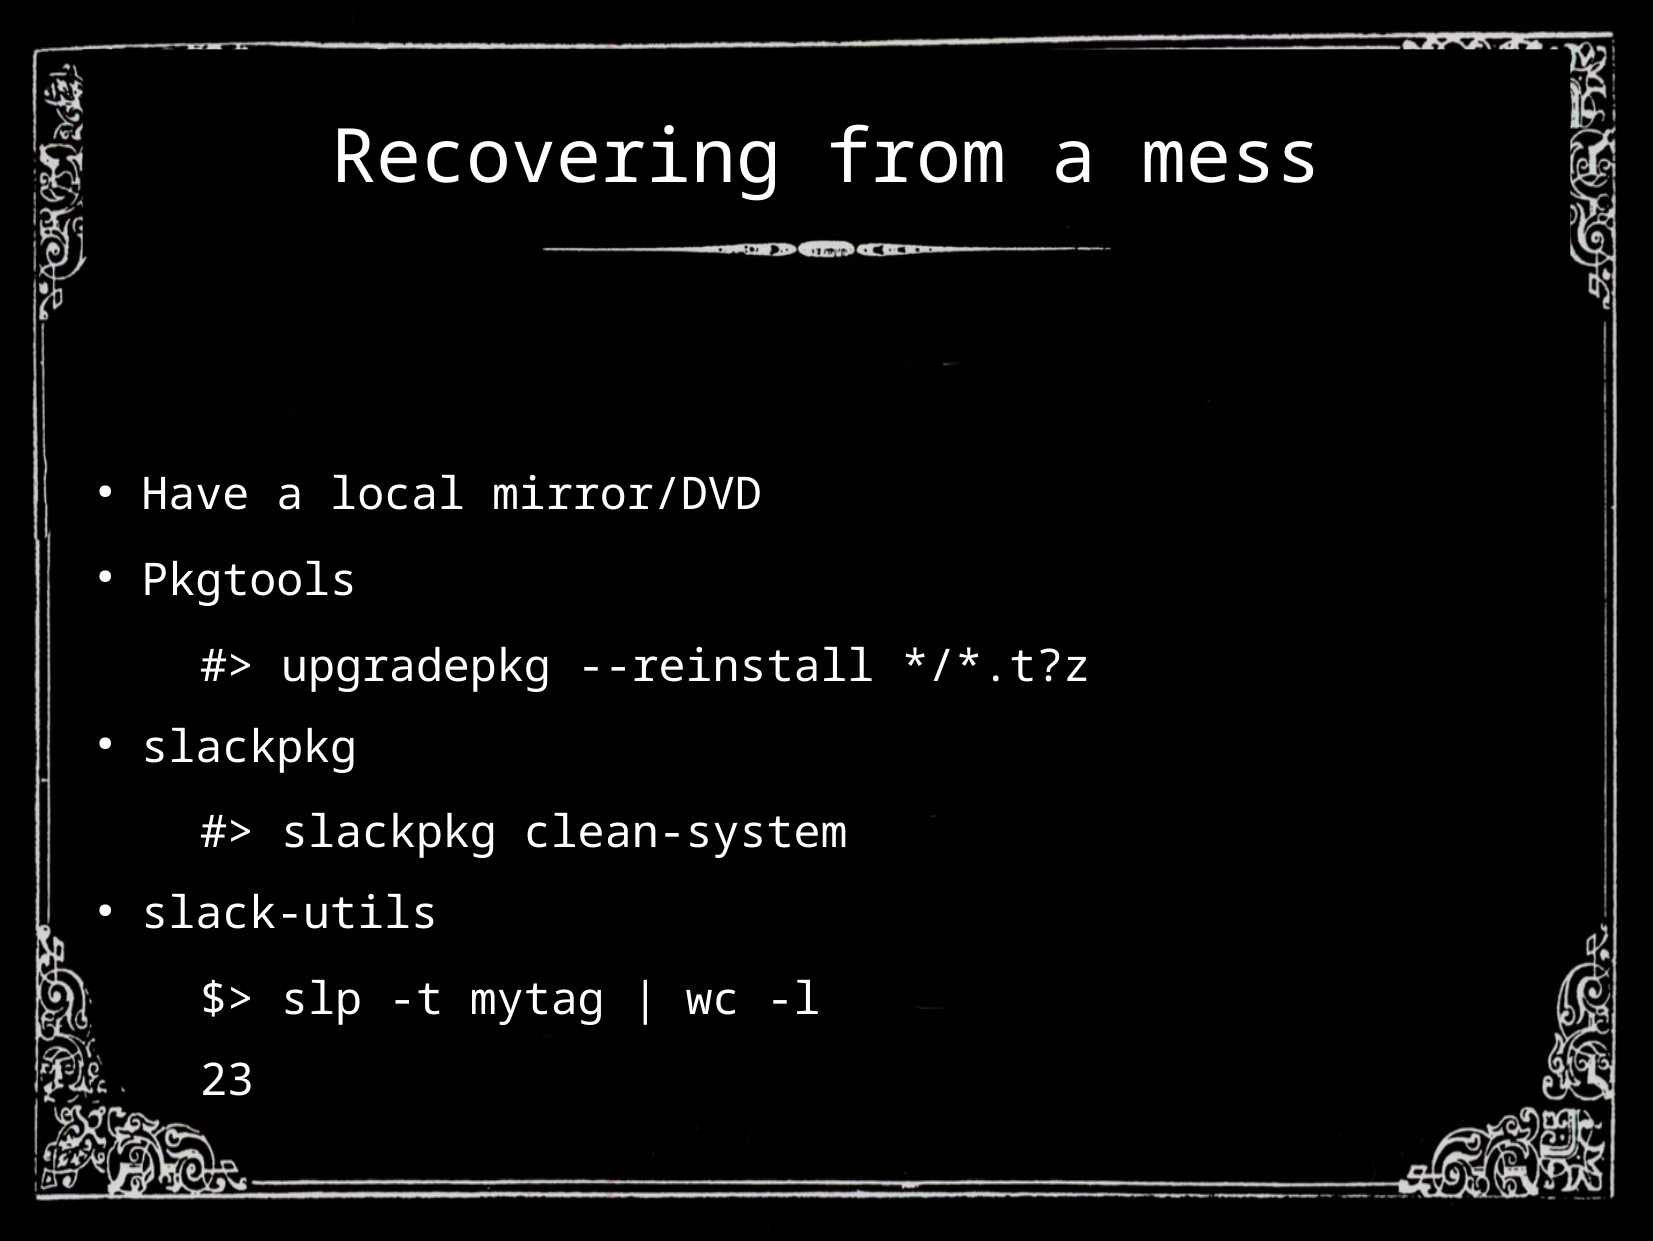

Recovering from a mess
# Have a local mirror/DVD
Pkgtools
#> upgradepkg --reinstall */*.t?z
slackpkg
#> slackpkg clean-system
slack-utils
$> slp -t mytag | wc -l
23